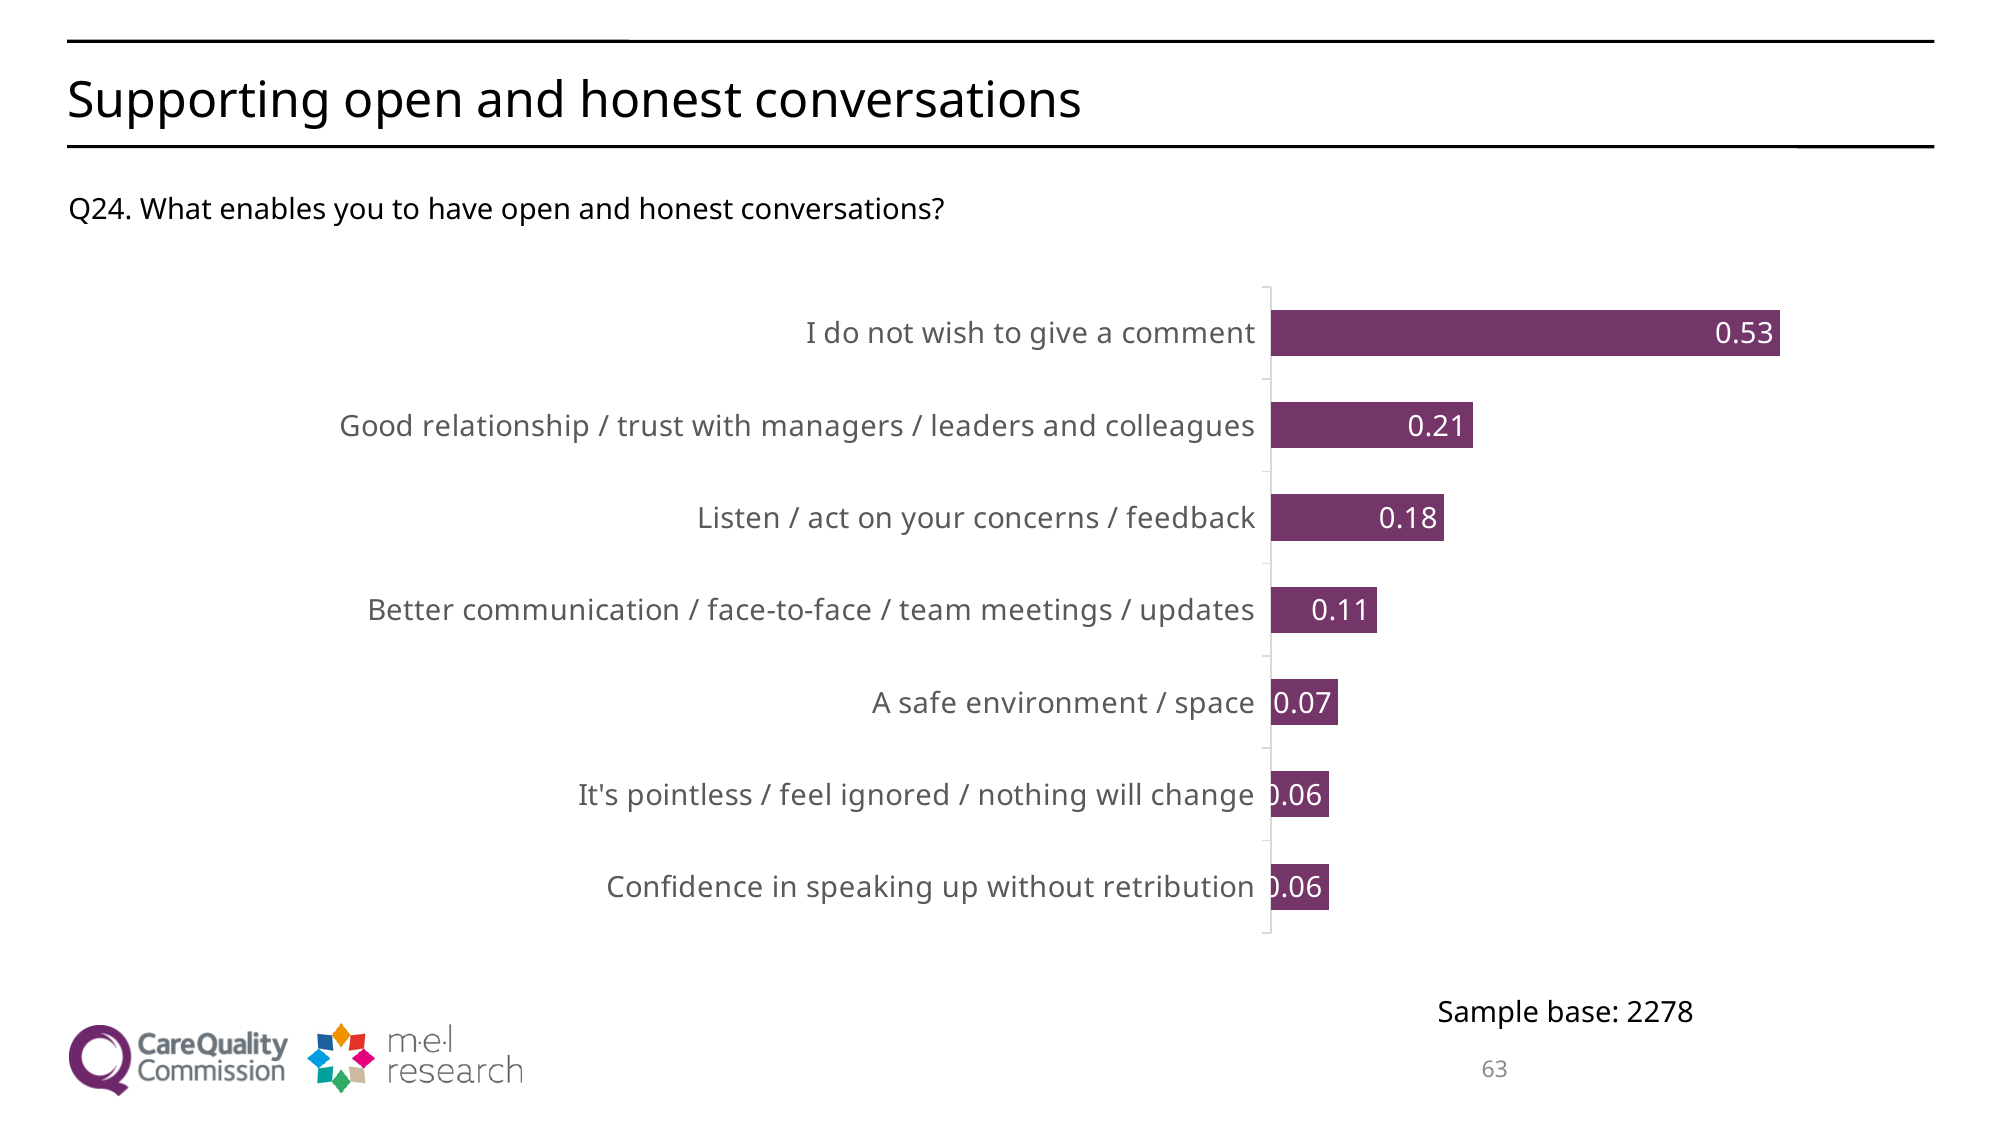

# Supporting open and honest conversations
Q24. What enables you to have open and honest conversations?
### Chart
| Category | x |
|---|---|
| I do not wish to give a comment | 0.53 |
| Good relationship / trust with managers / leaders and colleagues | 0.21 |
| Listen / act on your concerns / feedback | 0.18 |
| Better communication / face-to-face / team meetings / updates | 0.11 |
| A safe environment / space | 0.07 |
| It's pointless / feel ignored / nothing will change | 0.06 |
| Confidence in speaking up without retribution | 0.06 |Sample base: 2278